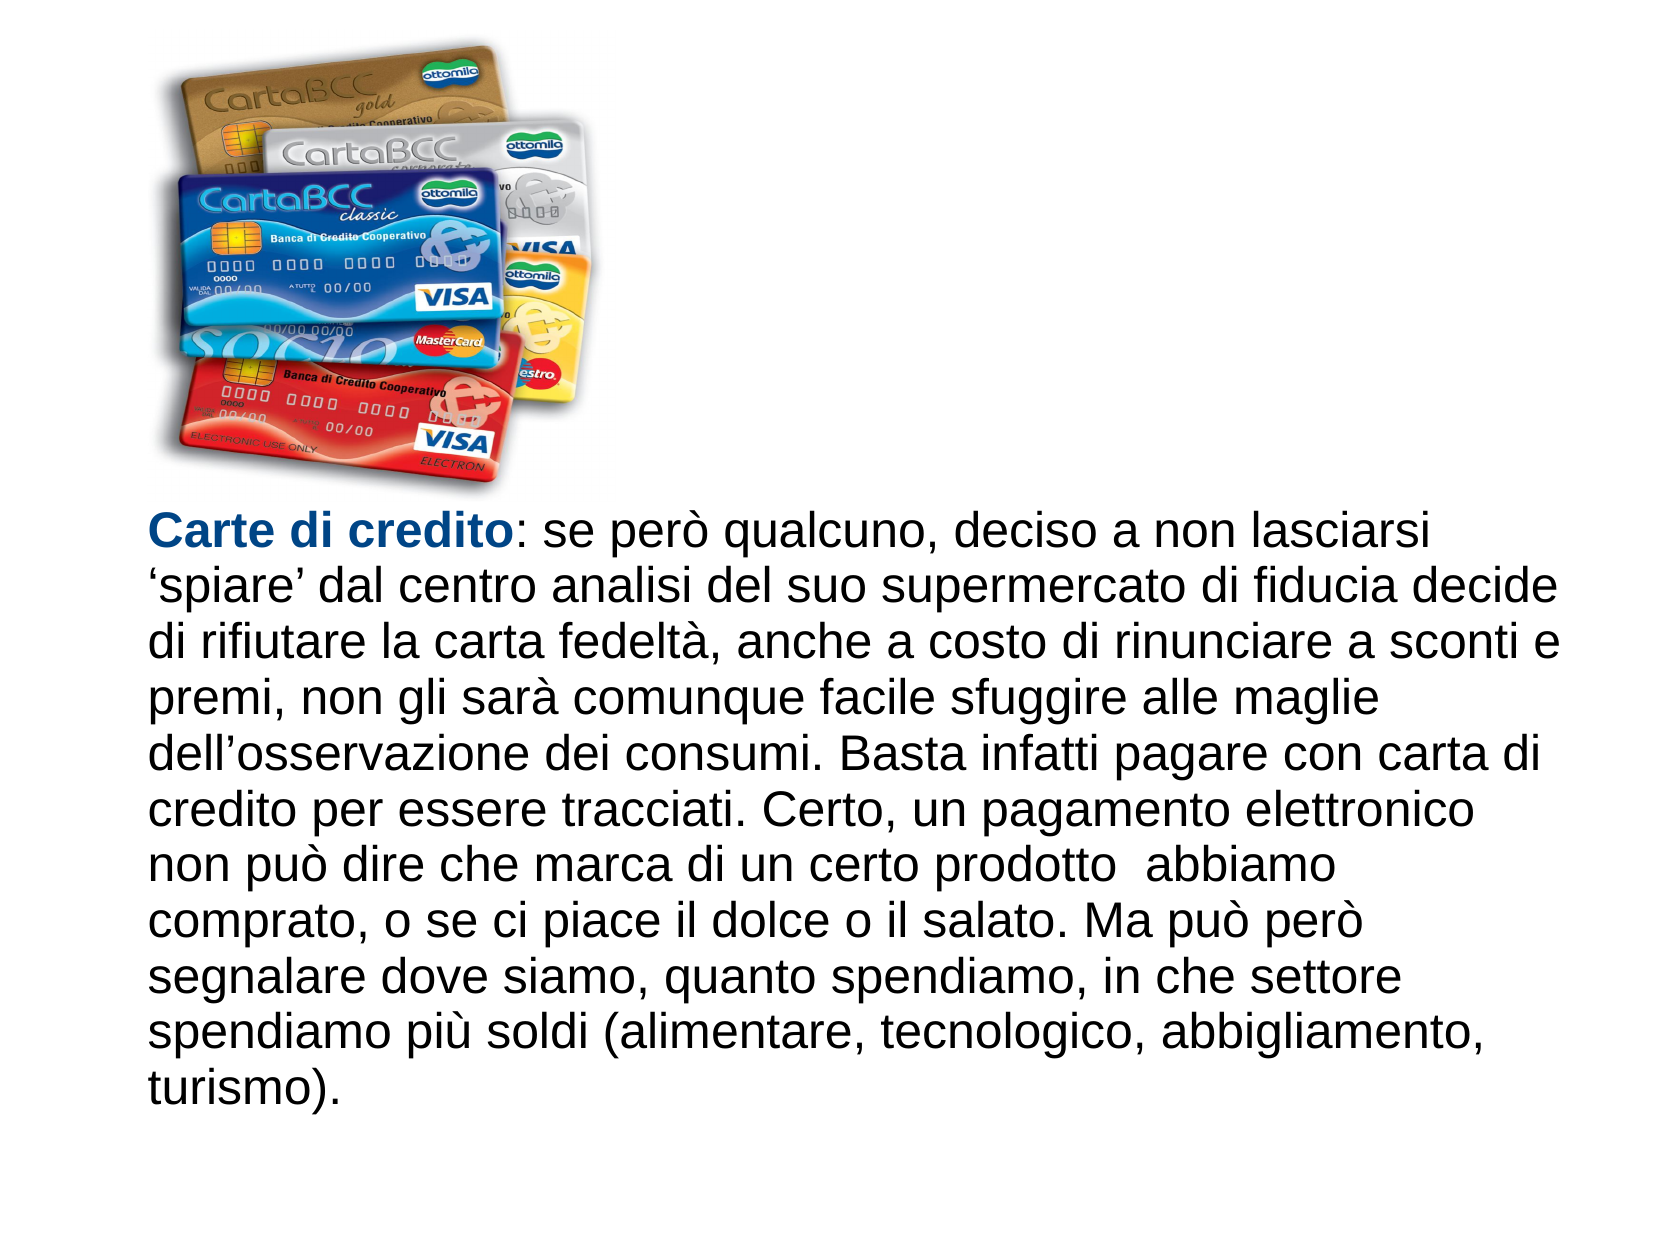

# Carte di credito: se però qualcuno, deciso a non lasciarsi ‘spiare’ dal centro analisi del suo supermercato di fiducia decide di rifiutare la carta fedeltà, anche a costo di rinunciare a sconti e premi, non gli sarà comunque facile sfuggire alle maglie dell’osservazione dei consumi. Basta infatti pagare con carta di credito per essere tracciati. Certo, un pagamento elettronico non può dire che marca di un certo prodotto abbiamo comprato, o se ci piace il dolce o il salato. Ma può però segnalare dove siamo, quanto spendiamo, in che settore spendiamo più soldi (alimentare, tecnologico, abbigliamento, turismo).